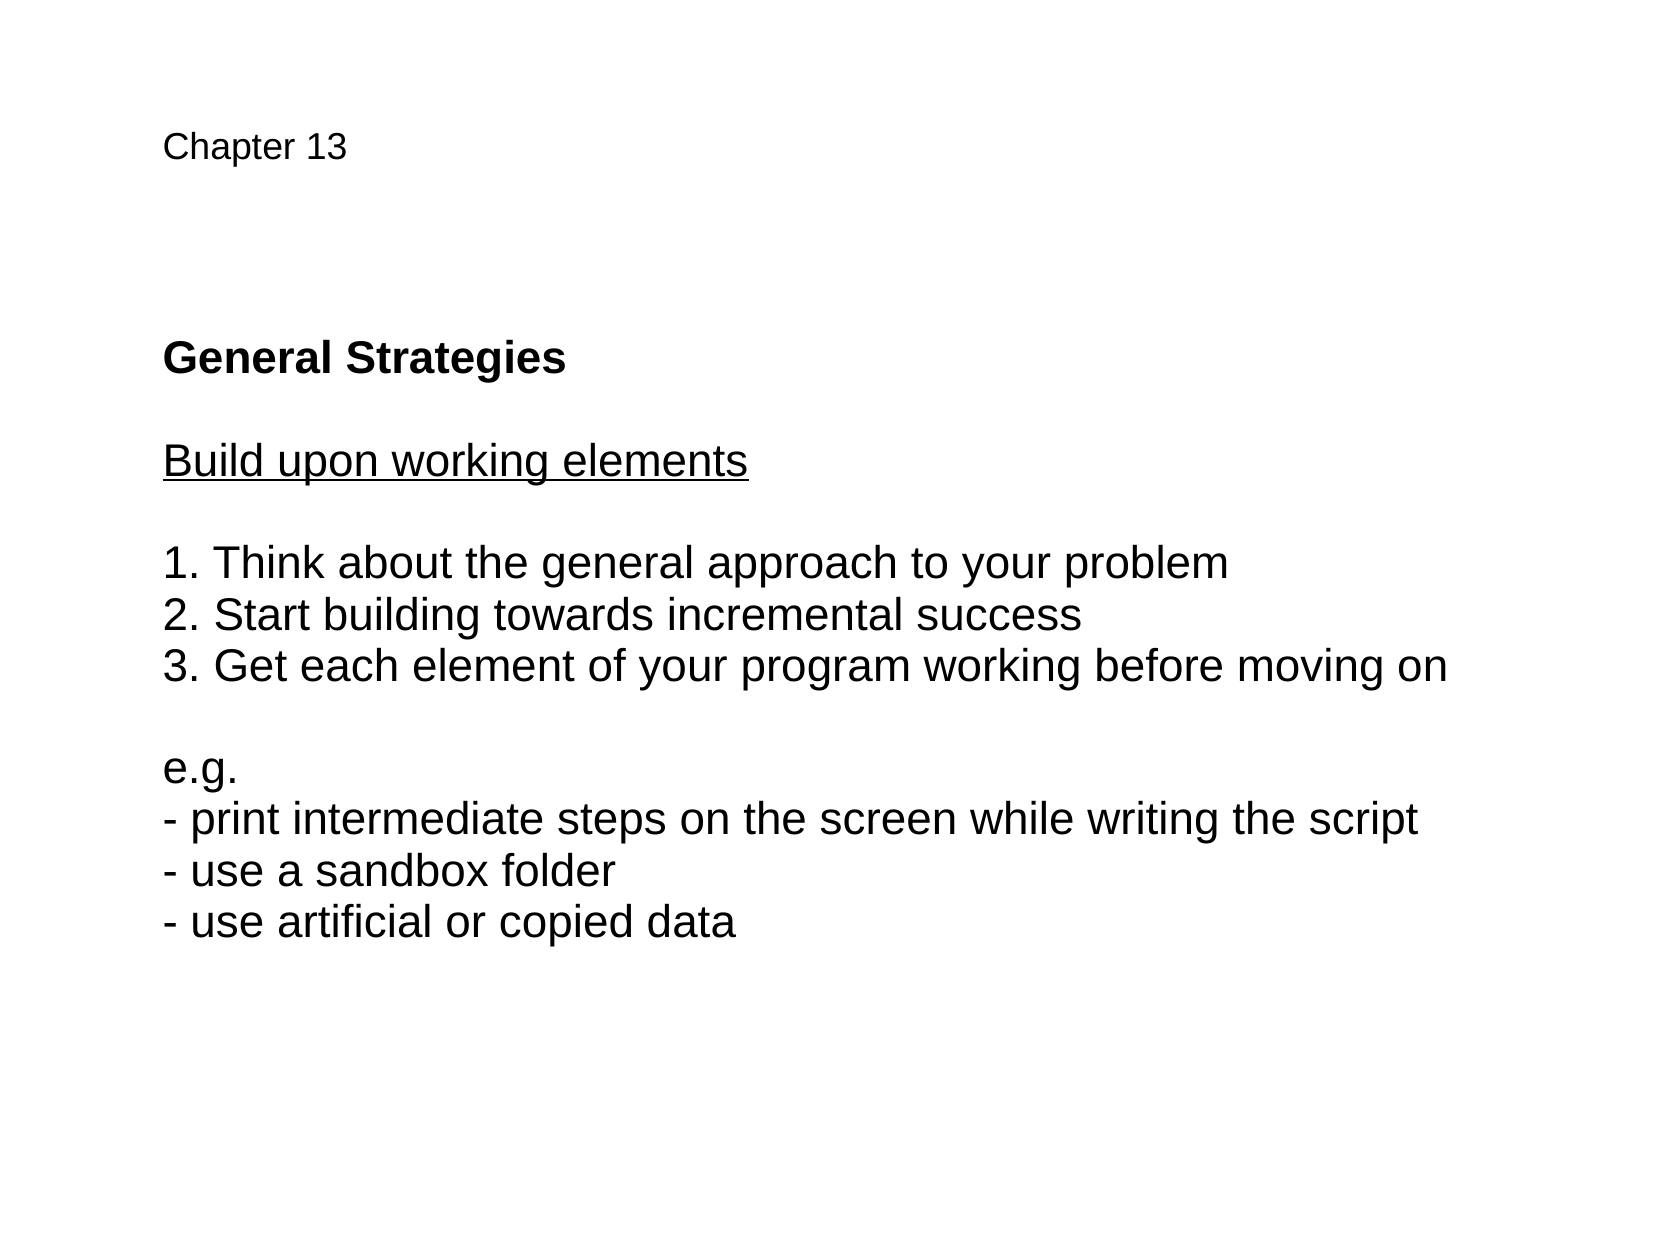

Chapter 13
General Strategies
Build upon working elements
1. Think about the general approach to your problem
2. Start building towards incremental success
3. Get each element of your program working before moving on
e.g.
- print intermediate steps on the screen while writing the script
- use a sandbox folder
- use artificial or copied data